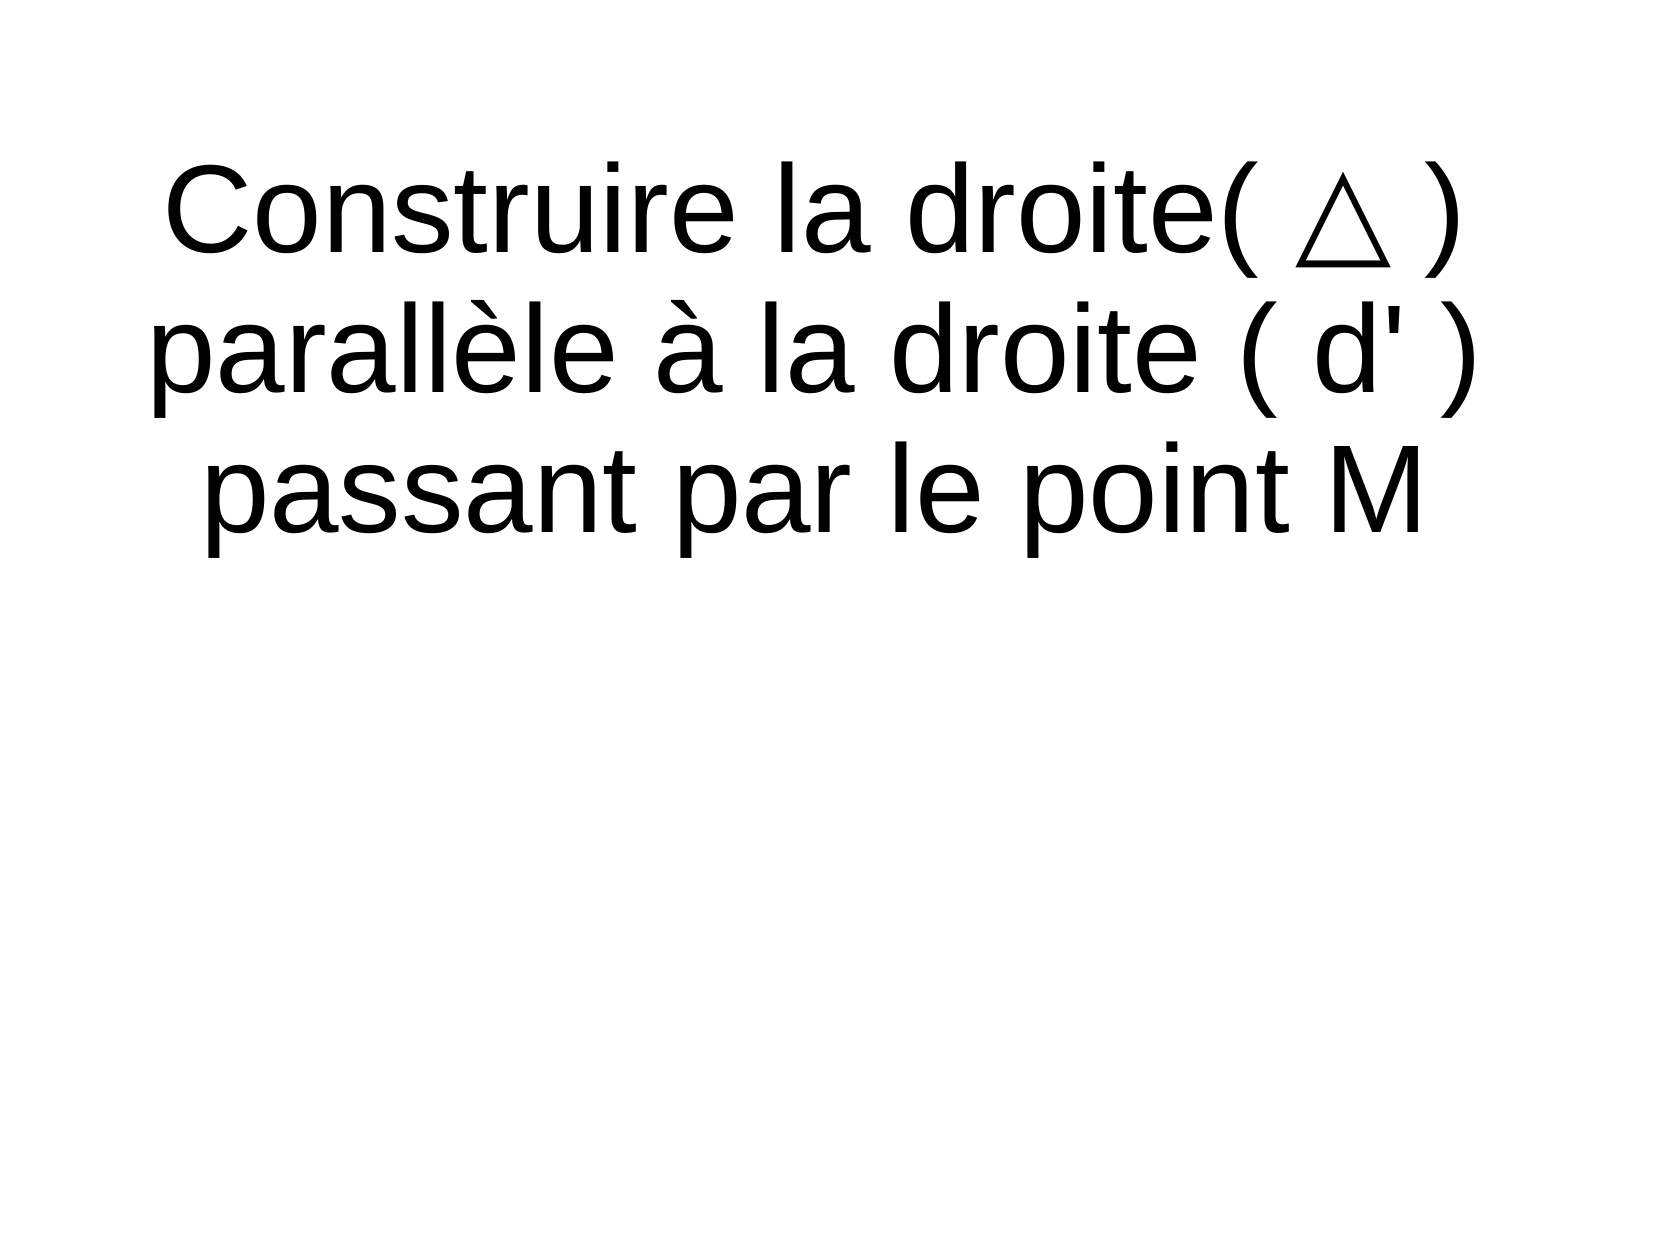

# Construire la droite( △ ) parallèle à la droite ( d' ) passant par le point M